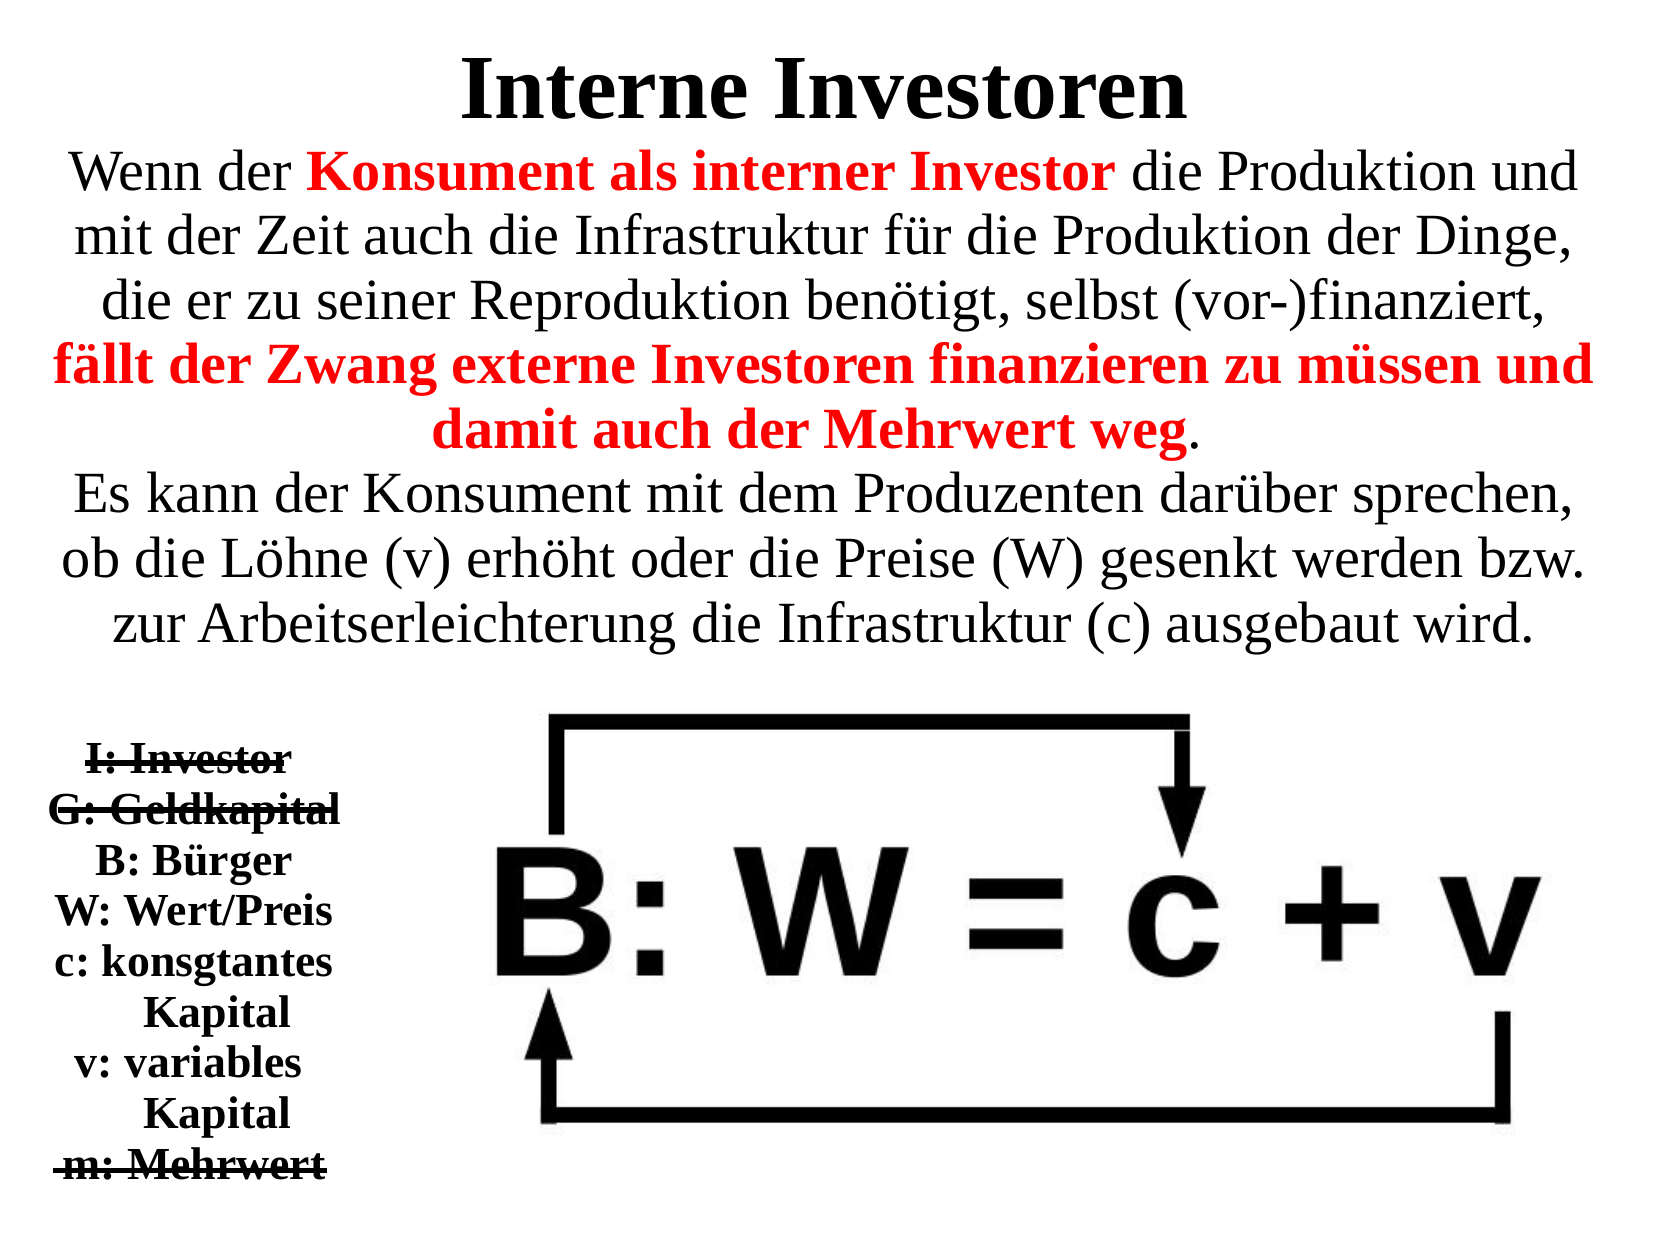

Interne Investoren
Wenn der Konsument als interner Investor die Produktion und mit der Zeit auch die Infrastruktur für die Produktion der Dinge, die er zu seiner Reproduktion benötigt, selbst (vor-)finanziert, fällt der Zwang externe Investoren finanzieren zu müssen und damit auch der Mehrwert weg.
Es kann der Konsument mit dem Produzenten darüber sprechen, ob die Löhne (v) erhöht oder die Preise (W) gesenkt werden bzw. zur Arbeitserleichterung die Infrastruktur (c) ausgebaut wird.
I: Investor
G: Geldkapital
B: Bürger
W: Wert/Preis
c: konsgtantes
 Kapital
v: variables
 Kapital
m: Mehrwert